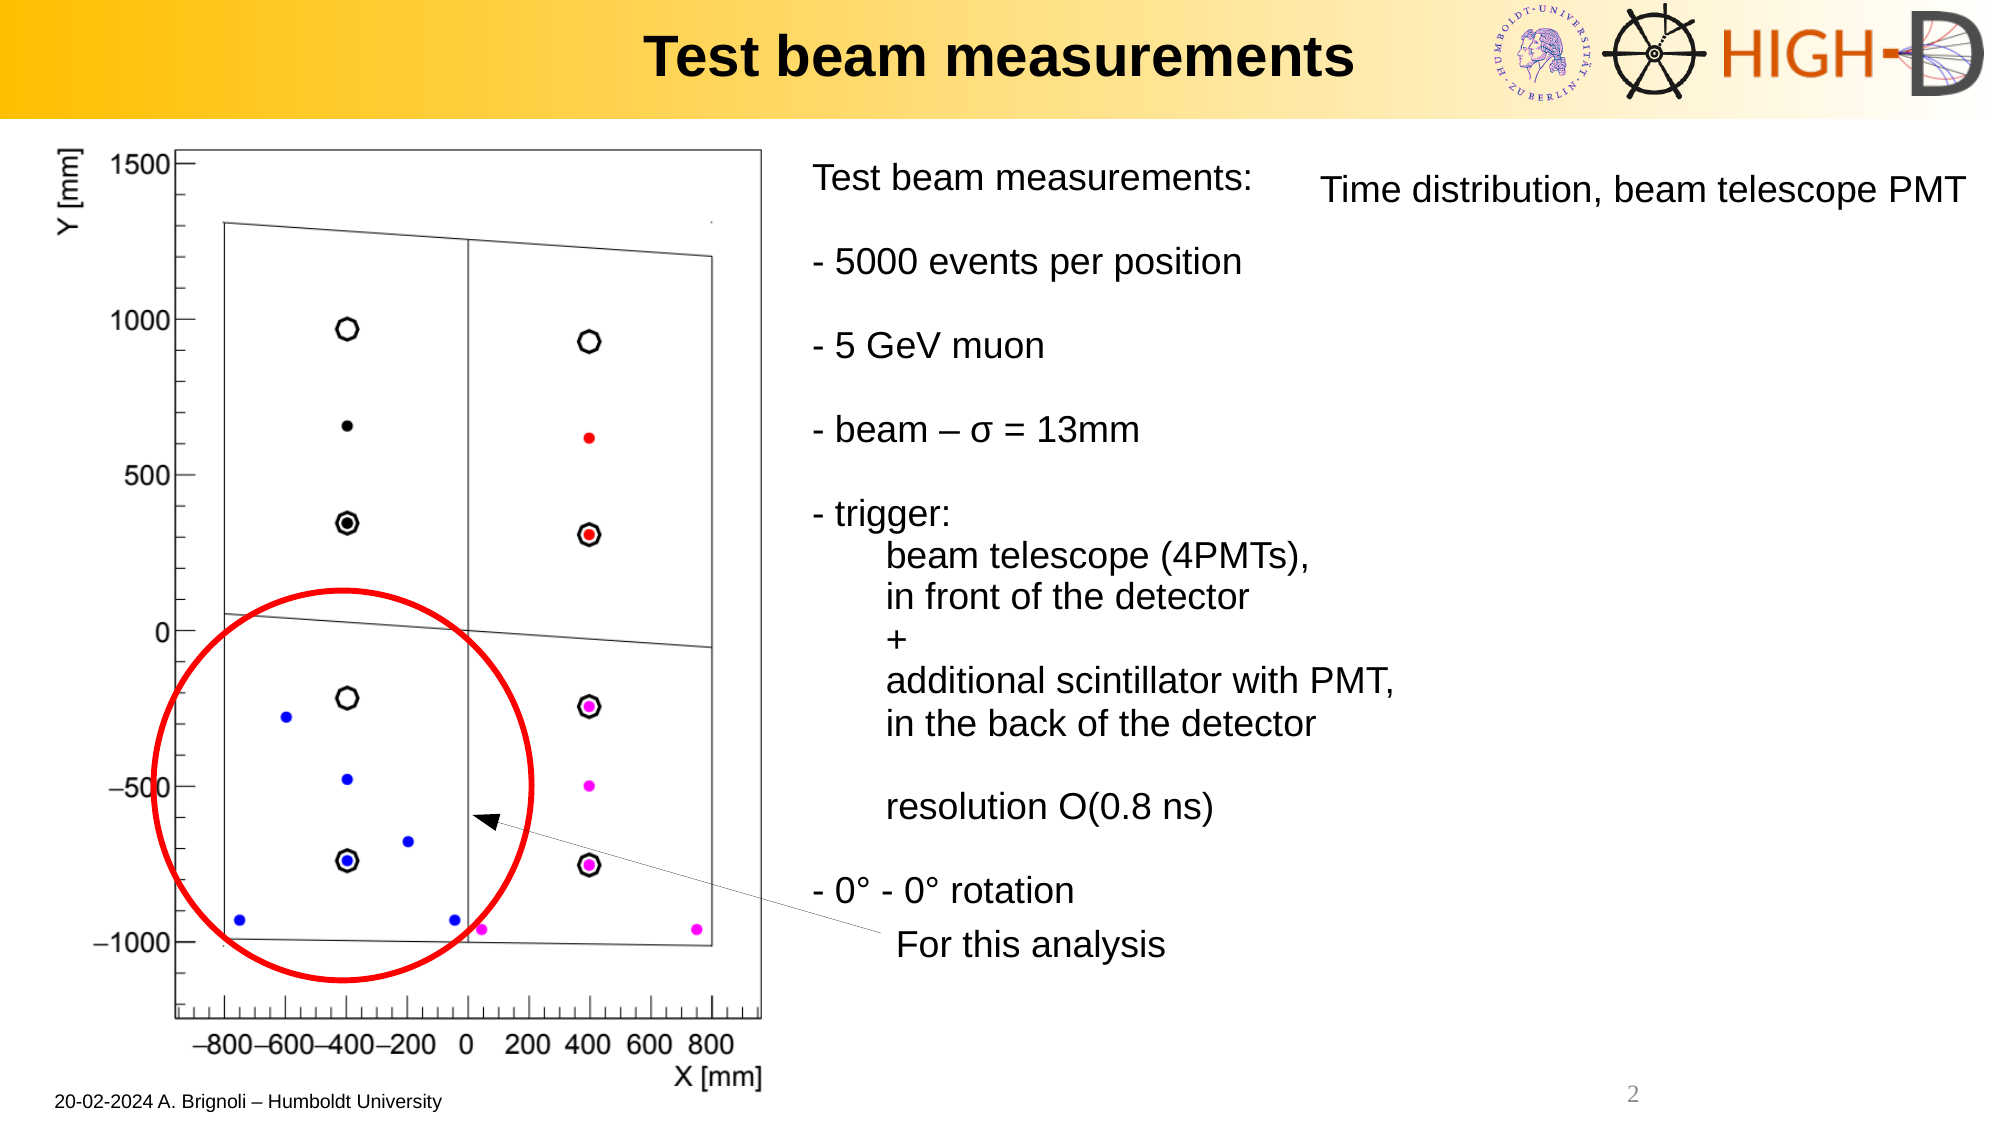

Test beam measurements
Test beam measurements:
- 5000 events per position
- 5 GeV muon
- beam – σ = 13mm
- trigger:
	beam telescope (4PMTs),
	in front of the detector
	+
	additional scintillator with PMT,
	in the back of the detector
	resolution O(0.8 ns)
- 0° - 0° rotation
Time distribution, beam telescope PMT
For this analysis
1
20-02-2024 A. Brignoli – Humboldt University